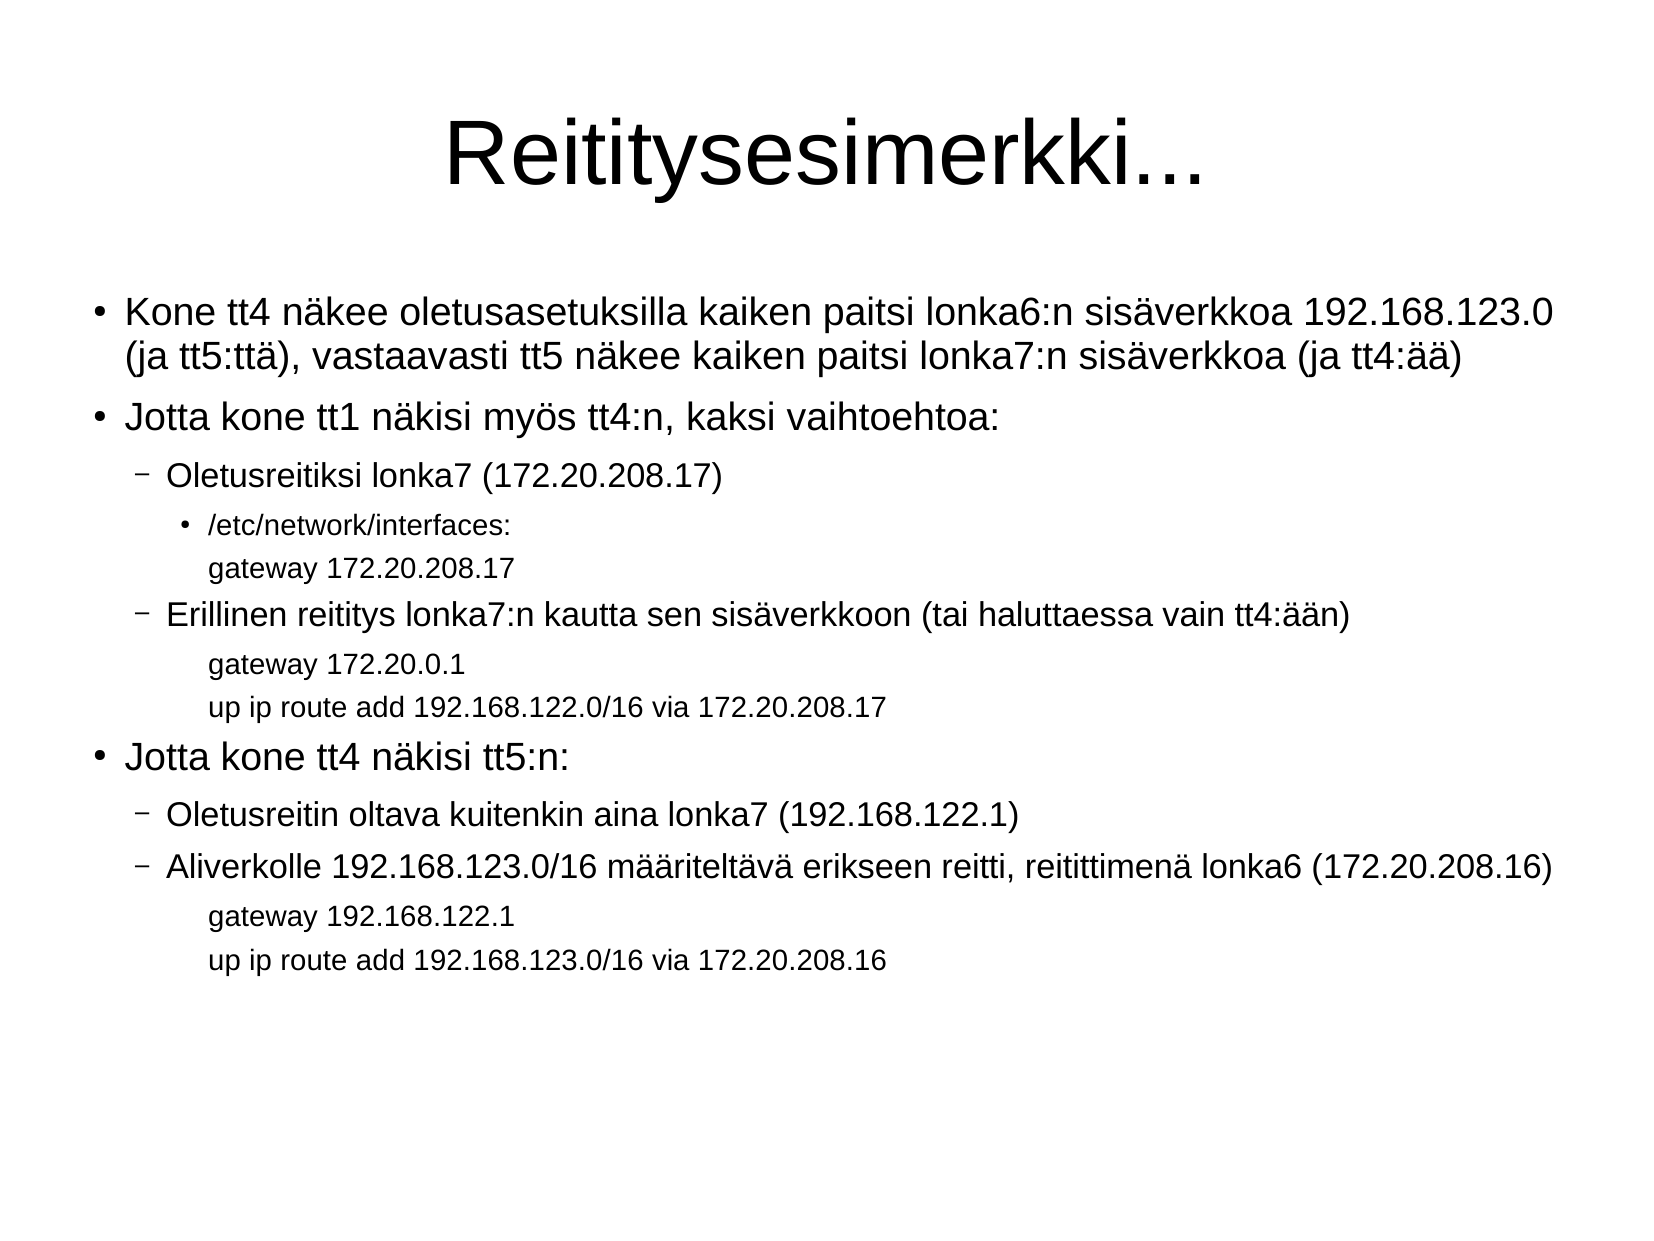

# Reititysesimerkki...
Kone tt4 näkee oletusasetuksilla kaiken paitsi lonka6:n sisäverkkoa 192.168.123.0 (ja tt5:ttä), vastaavasti tt5 näkee kaiken paitsi lonka7:n sisäverkkoa (ja tt4:ää)
Jotta kone tt1 näkisi myös tt4:n, kaksi vaihtoehtoa:
Oletusreitiksi lonka7 (172.20.208.17)
/etc/network/interfaces:
gateway 172.20.208.17
Erillinen reititys lonka7:n kautta sen sisäverkkoon (tai haluttaessa vain tt4:ään)
gateway 172.20.0.1
up ip route add 192.168.122.0/16 via 172.20.208.17
Jotta kone tt4 näkisi tt5:n:
Oletusreitin oltava kuitenkin aina lonka7 (192.168.122.1)
Aliverkolle 192.168.123.0/16 määriteltävä erikseen reitti, reitittimenä lonka6 (172.20.208.16)
gateway 192.168.122.1
up ip route add 192.168.123.0/16 via 172.20.208.16